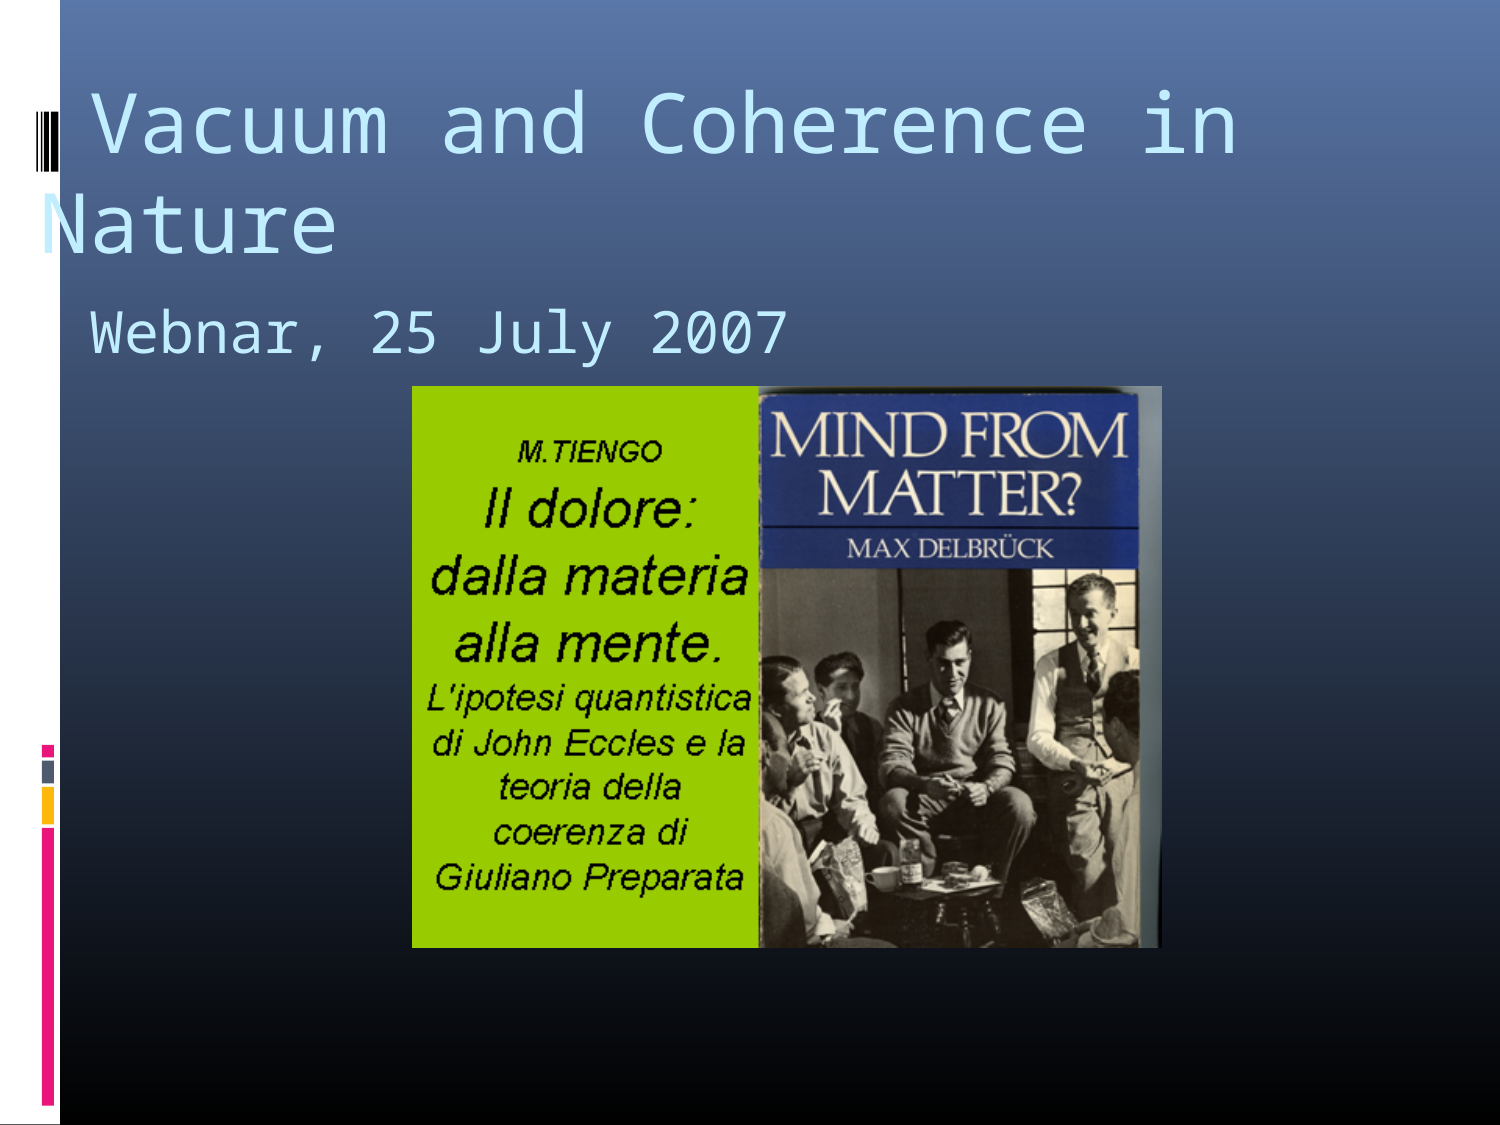

Vacuum and Coherence in Nature
 Webnar, 25 July 2007